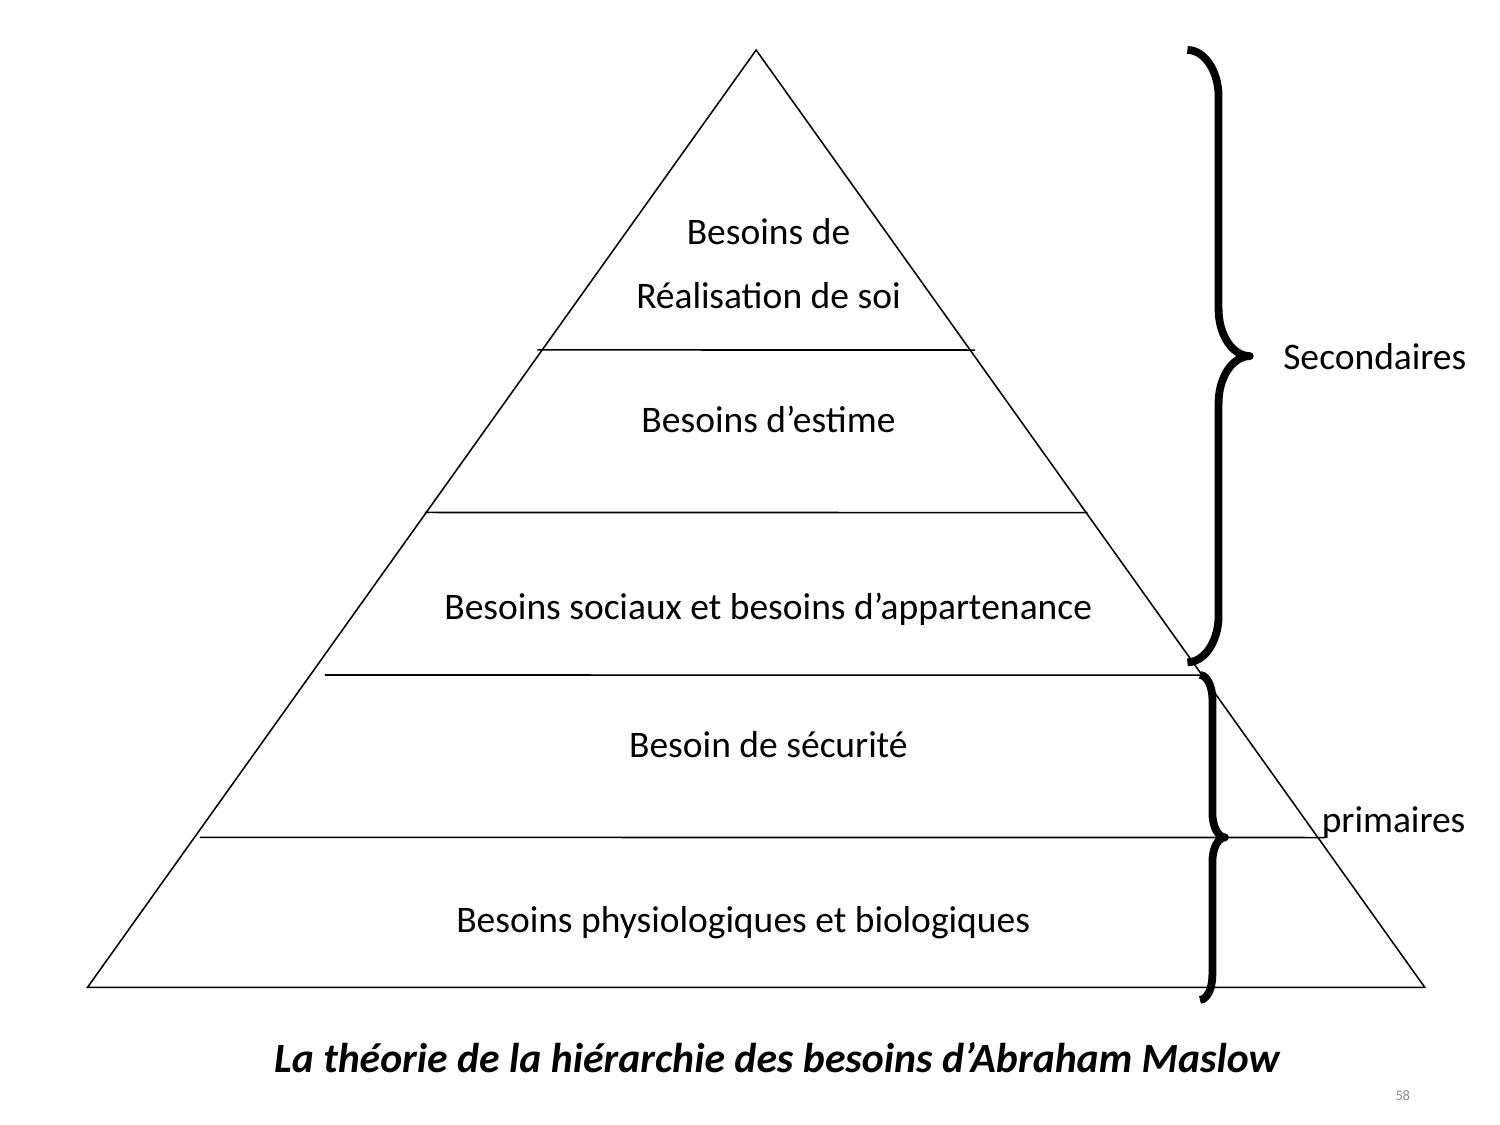

Besoins de
Réalisation de soi
Secondaires
Besoins d’estime
Besoins sociaux et besoins d’appartenance
Besoin de sécurité
primaires
Besoins physiologiques et biologiques
La théorie de la hiérarchie des besoins d’Abraham Maslow